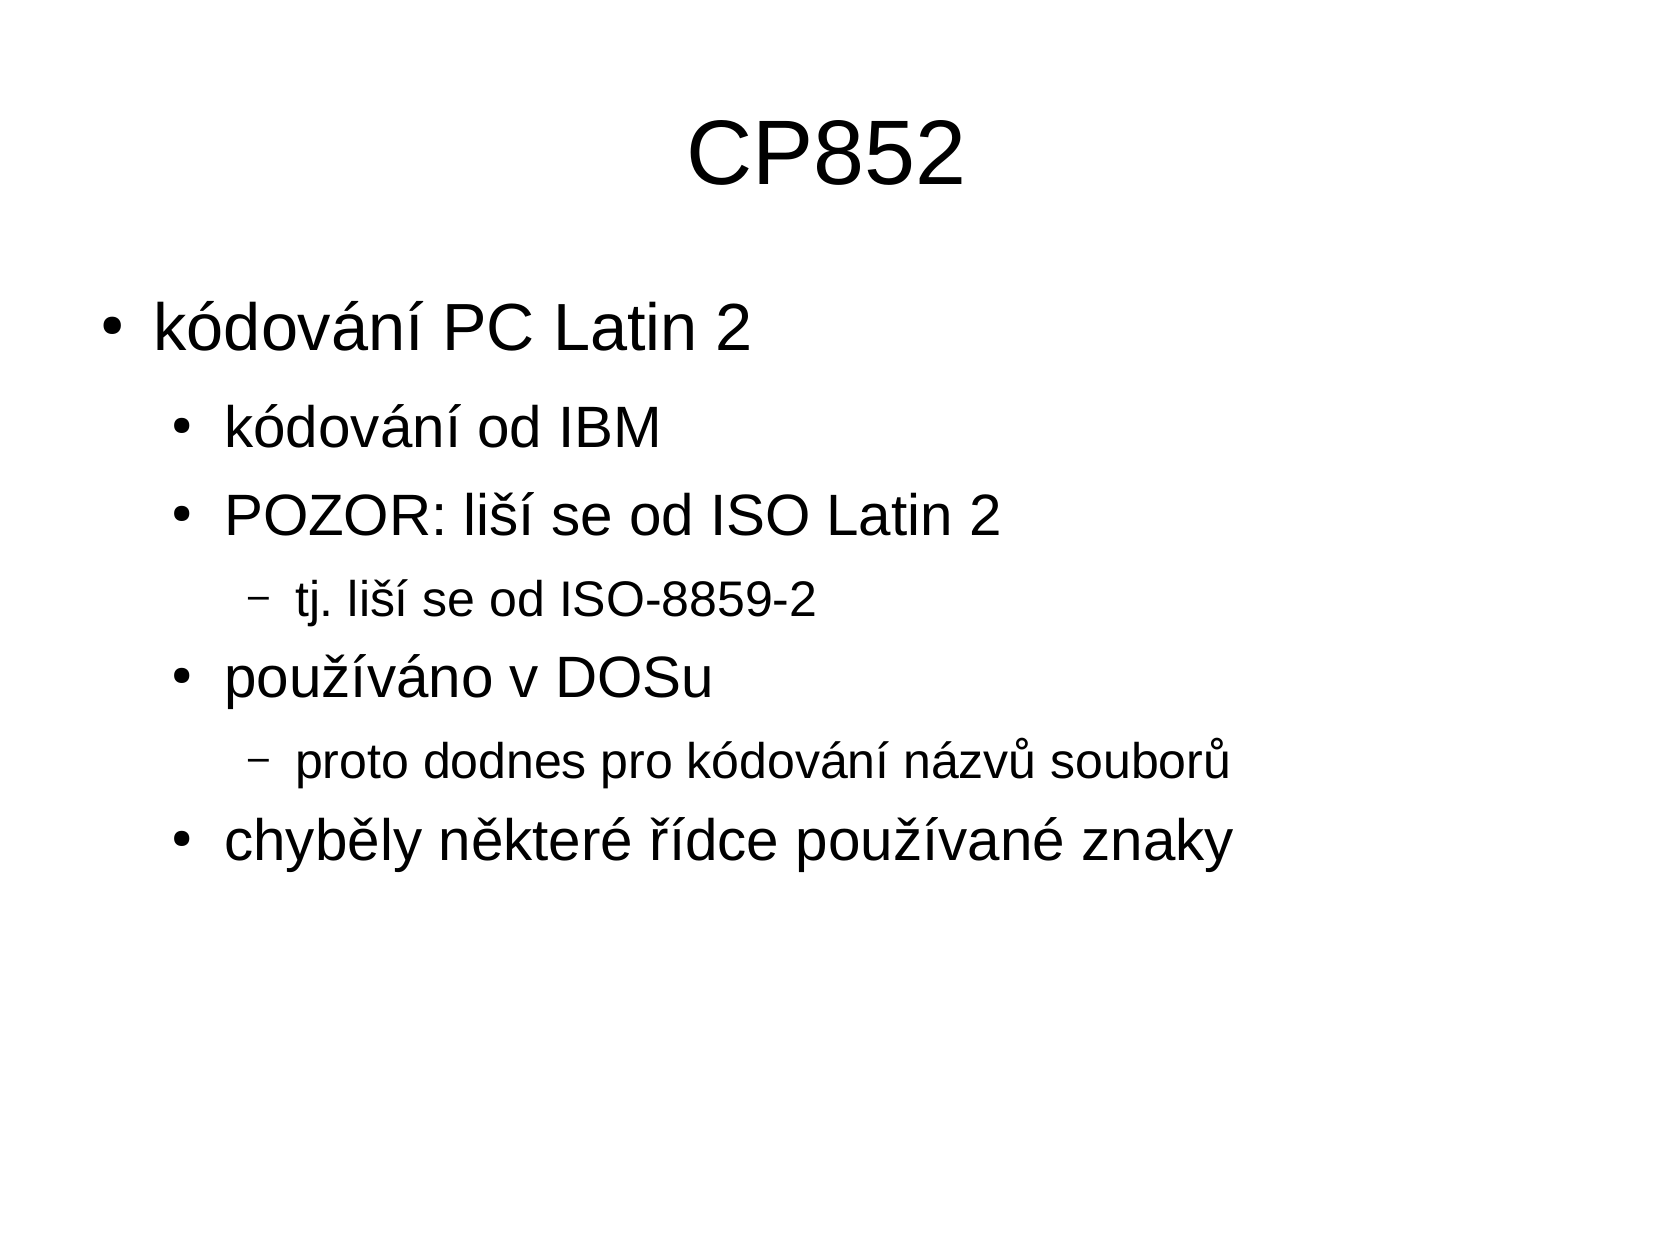

# CP852
kódování PC Latin 2
kódování od IBM
POZOR: liší se od ISO Latin 2
tj. liší se od ISO-8859-2
používáno v DOSu
proto dodnes pro kódování názvů souborů
chyběly některé řídce používané znaky